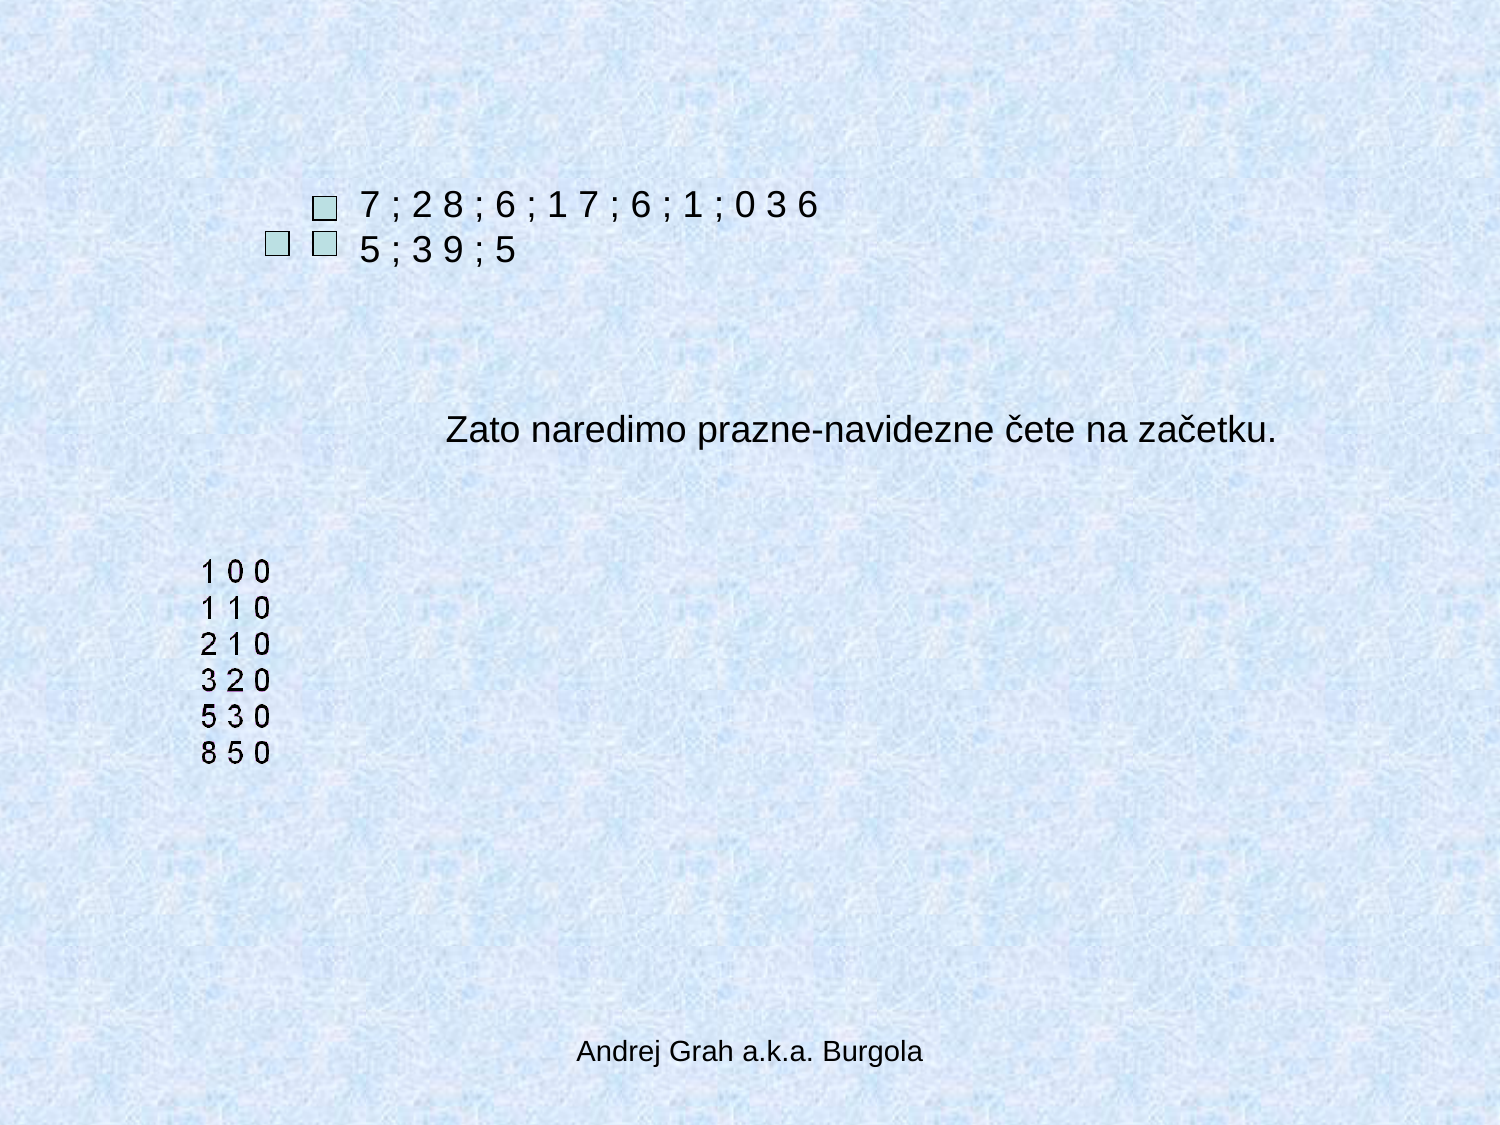

7 ; 2 8 ; 6 ; 1 7 ; 6 ; 1 ; 0 3 6
	5 ; 3 9 ; 5
Zato naredimo prazne-navidezne čete na začetku.
Andrej Grah a.k.a. Burgola